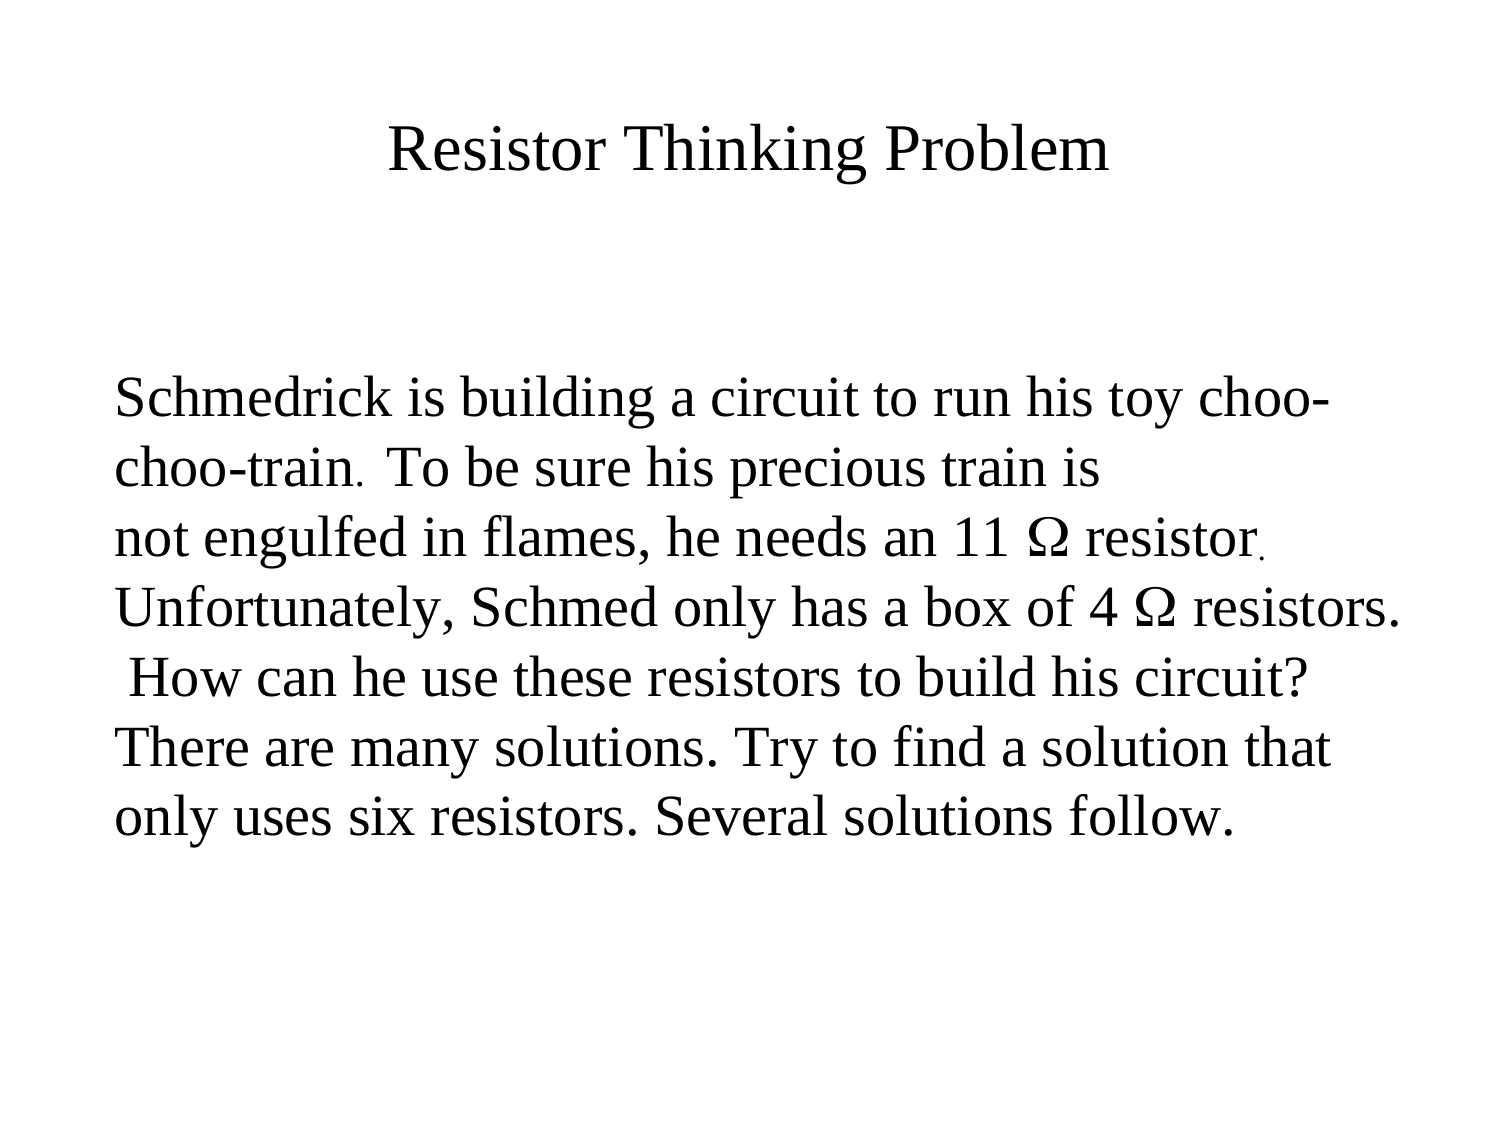

# Resistor Thinking Problem
Schmedrick is building a circuit to run his toy choo-choo-train. To be sure his precious train is
not engulfed in flames, he needs an 11  resistor. Unfortunately, Schmed only has a box of 4  resistors. How can he use these resistors to build his circuit? There are many solutions. Try to find a solution that only uses six resistors. Several solutions follow.